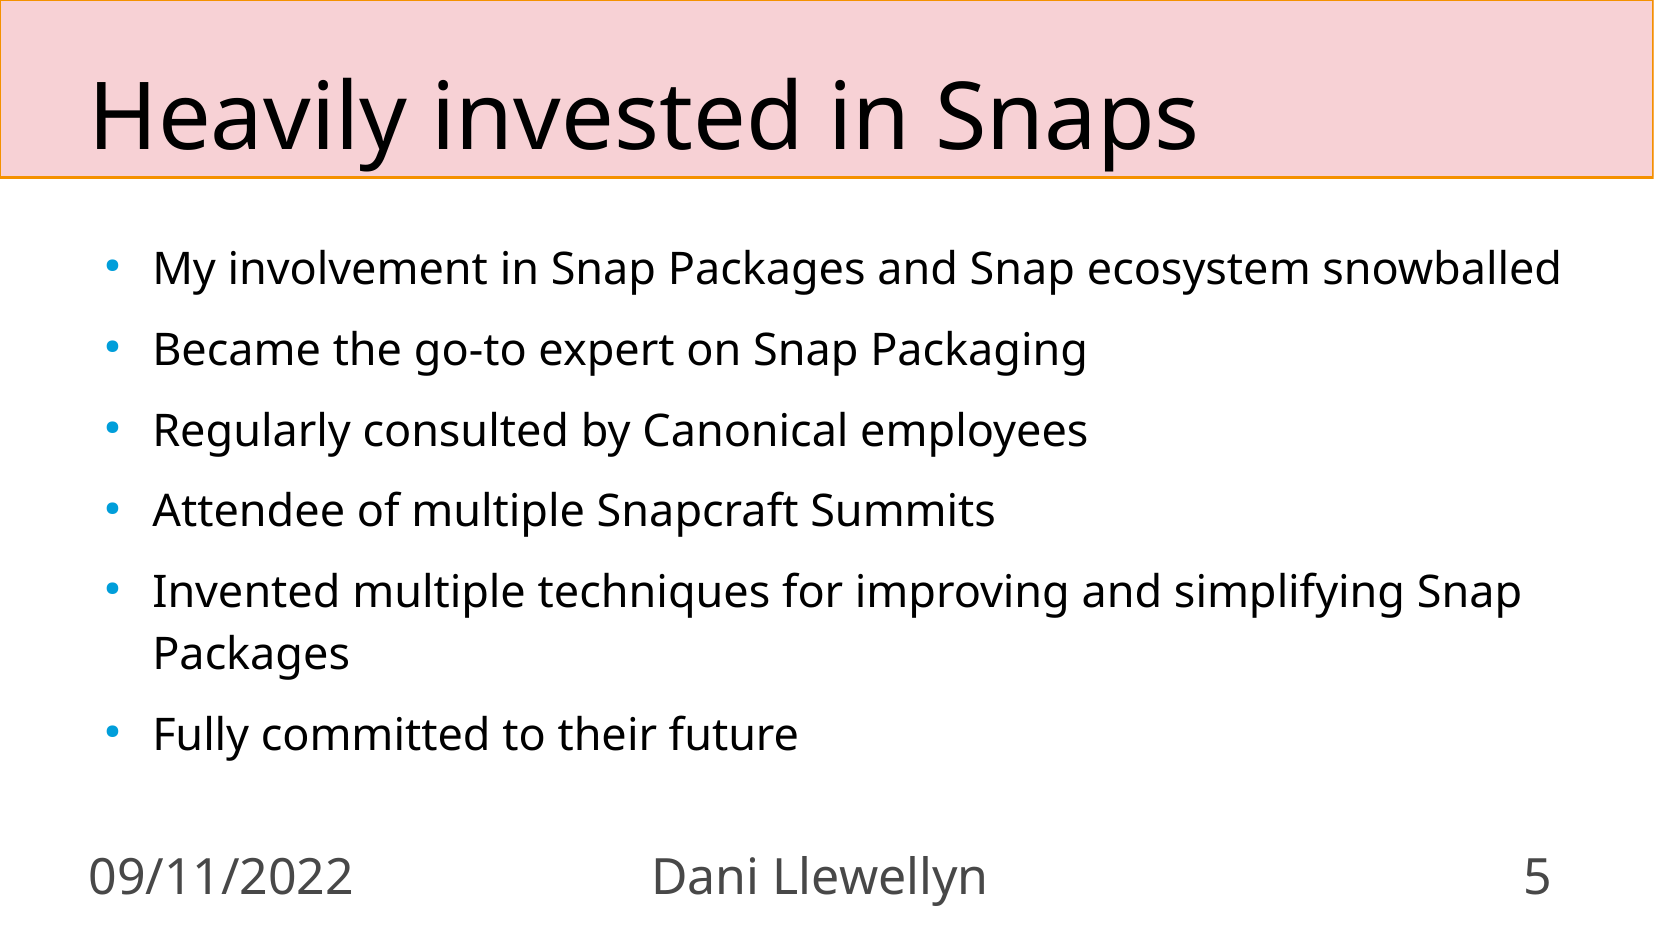

# Heavily invested in Snaps
My involvement in Snap Packages and Snap ecosystem snowballed
Became the go-to expert on Snap Packaging
Regularly consulted by Canonical employees
Attendee of multiple Snapcraft Summits
Invented multiple techniques for improving and simplifying Snap Packages
Fully committed to their future
09/11/2022
Dani Llewellyn
5